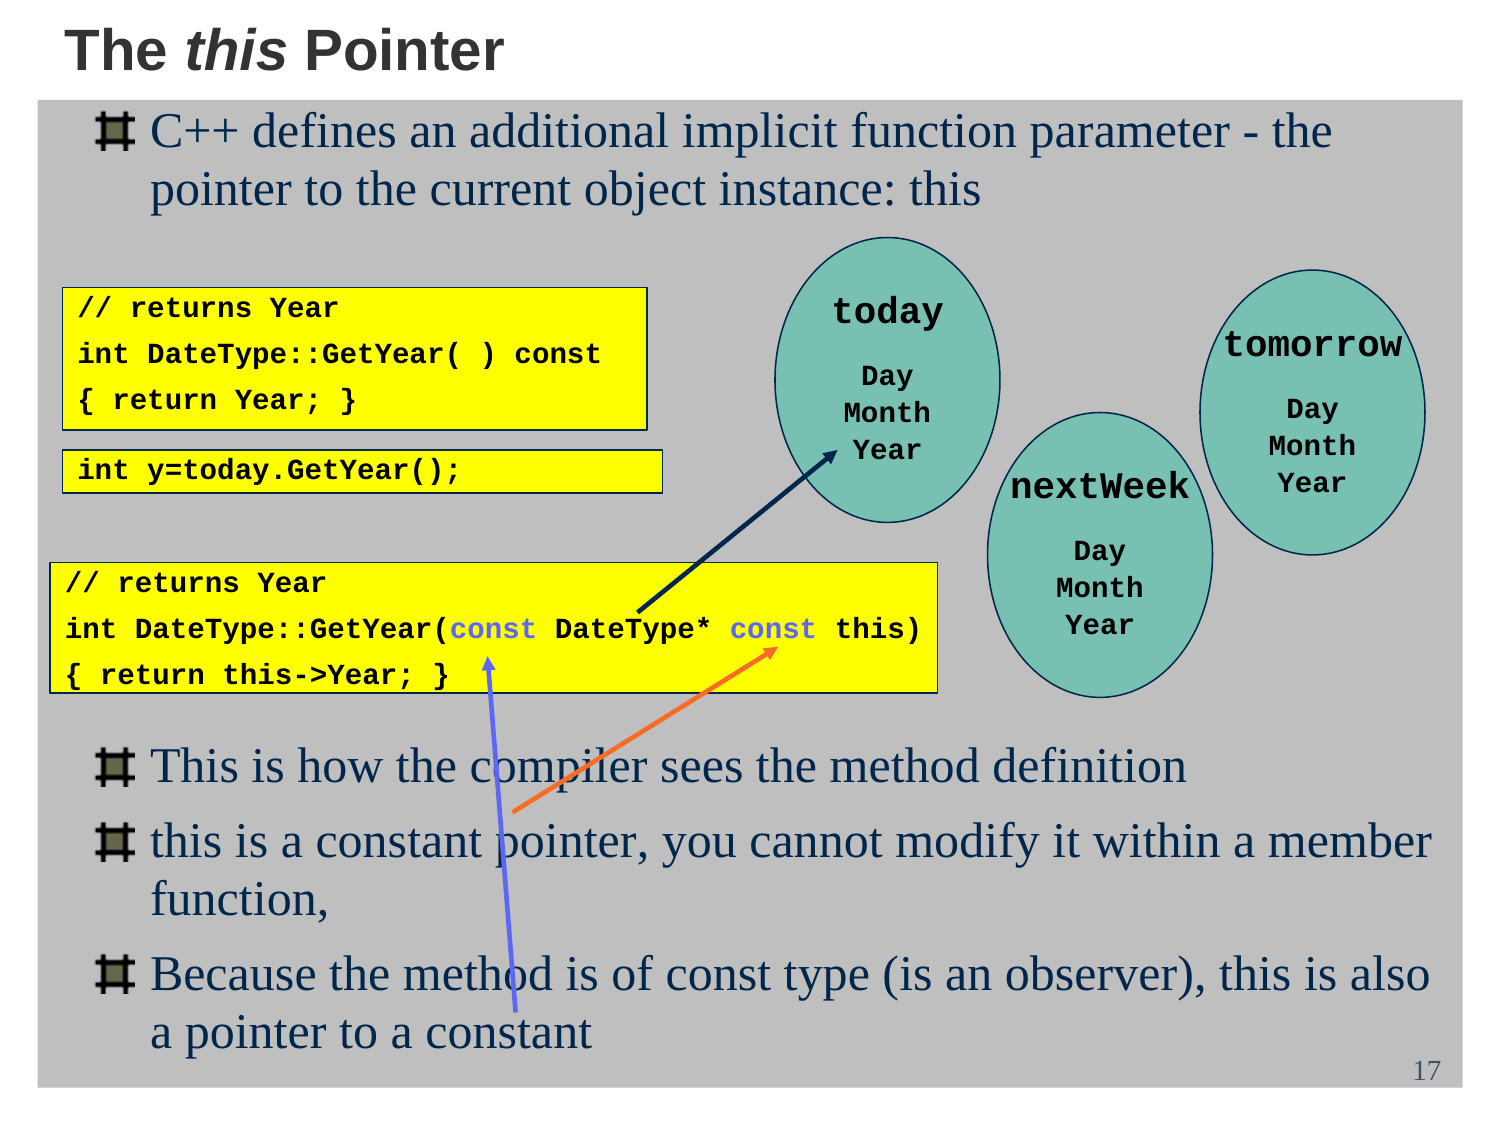

The this Pointer
# C++ defines an additional implicit function parameter - the pointer to the current object instance: this
This is how the compiler sees the method definition
this is a constant pointer, you cannot modify it within a member function,
Because the method is of const type (is an observer), this is also a pointer to a constant
today
Day
Month
Year
tomorrow
Day
Month
Year
// returns Year
int DateType::GetYear( ) const
{ return Year; }
nextWeek
Day
Month
Year
int y=today.GetYear();
// returns Year
int DateType::GetYear(const DateType* const this)
{ return this->Year; }